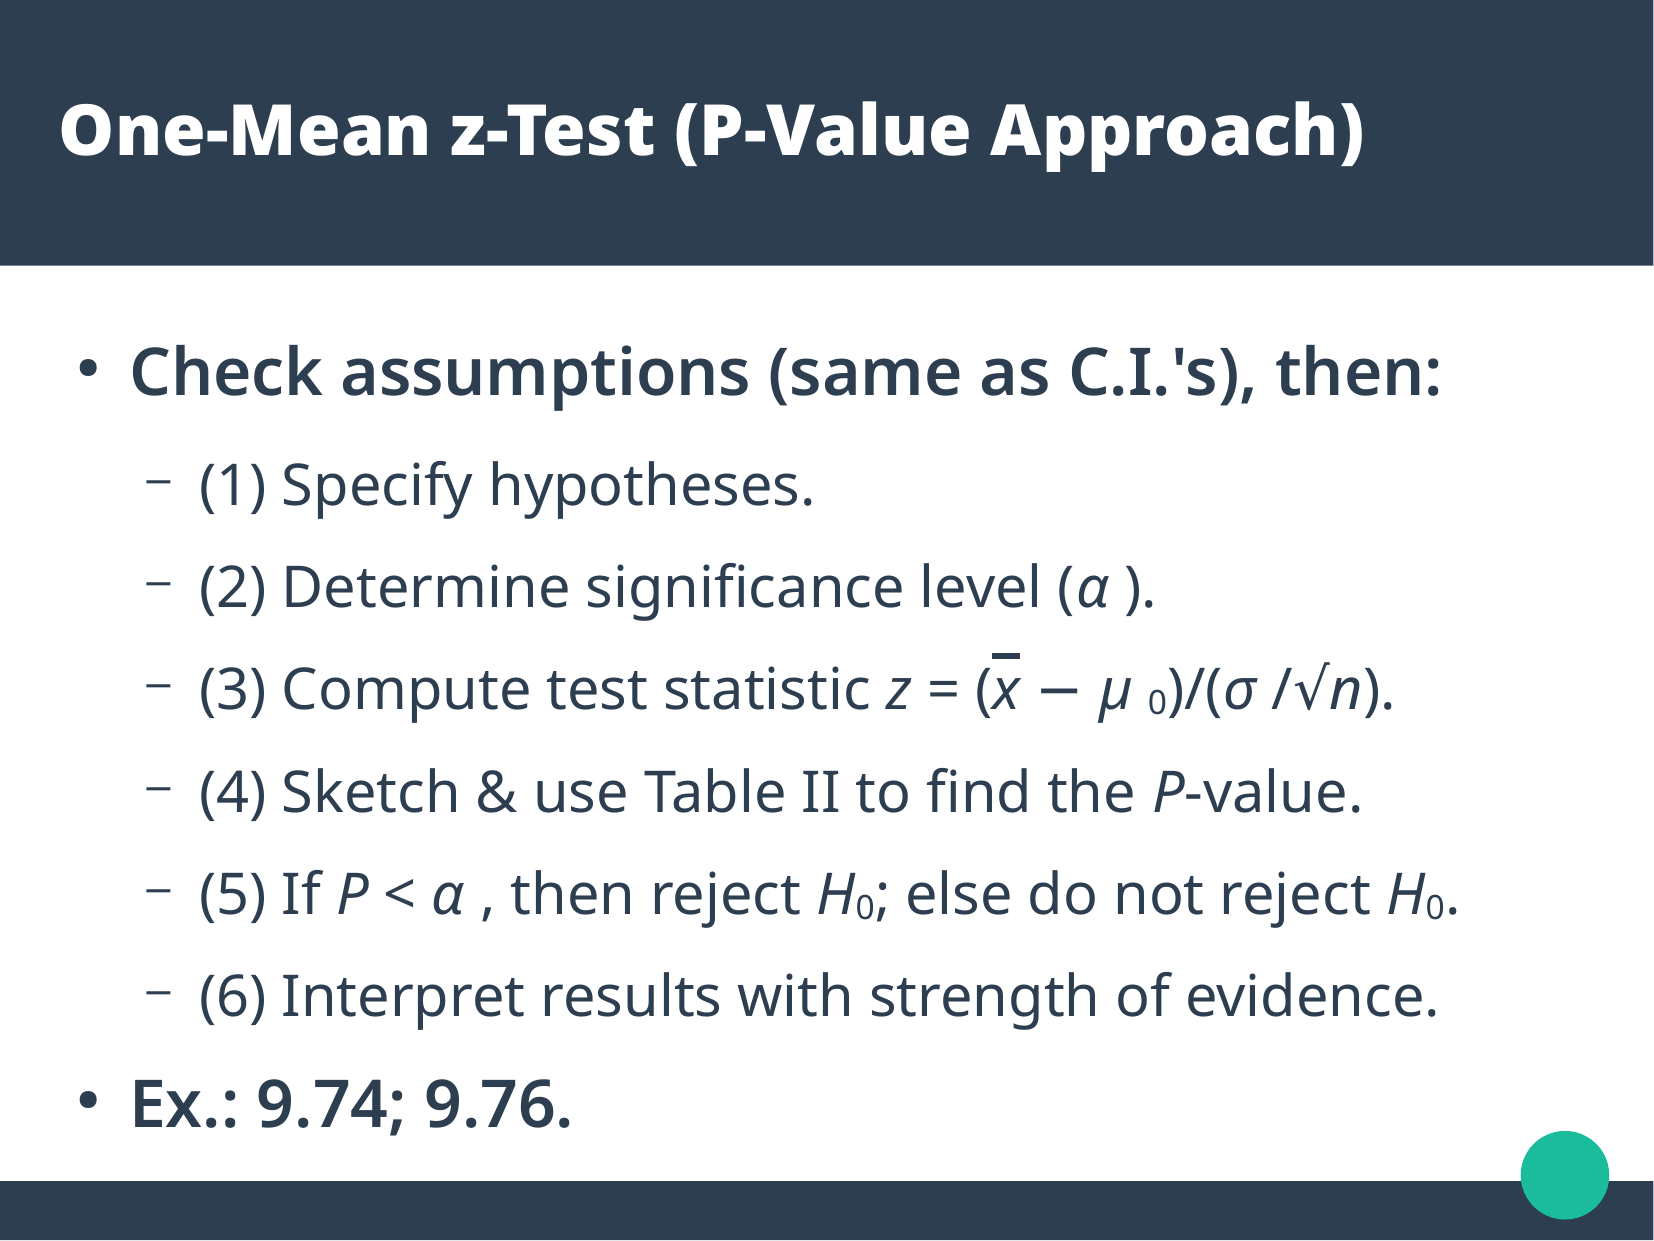

# One-Mean z-Test (P-Value Approach)
Check assumptions (same as C.I.'s), then:
(1) Specify hypotheses.
(2) Determine significance level (α ).
(3) Compute test statistic z = (x − μ 0)/(σ /√n).
(4) Sketch & use Table II to find the P-value.
(5) If P < α , then reject H0; else do not reject H0.
(6) Interpret results with strength of evidence.
Ex.: 9.74; 9.76.